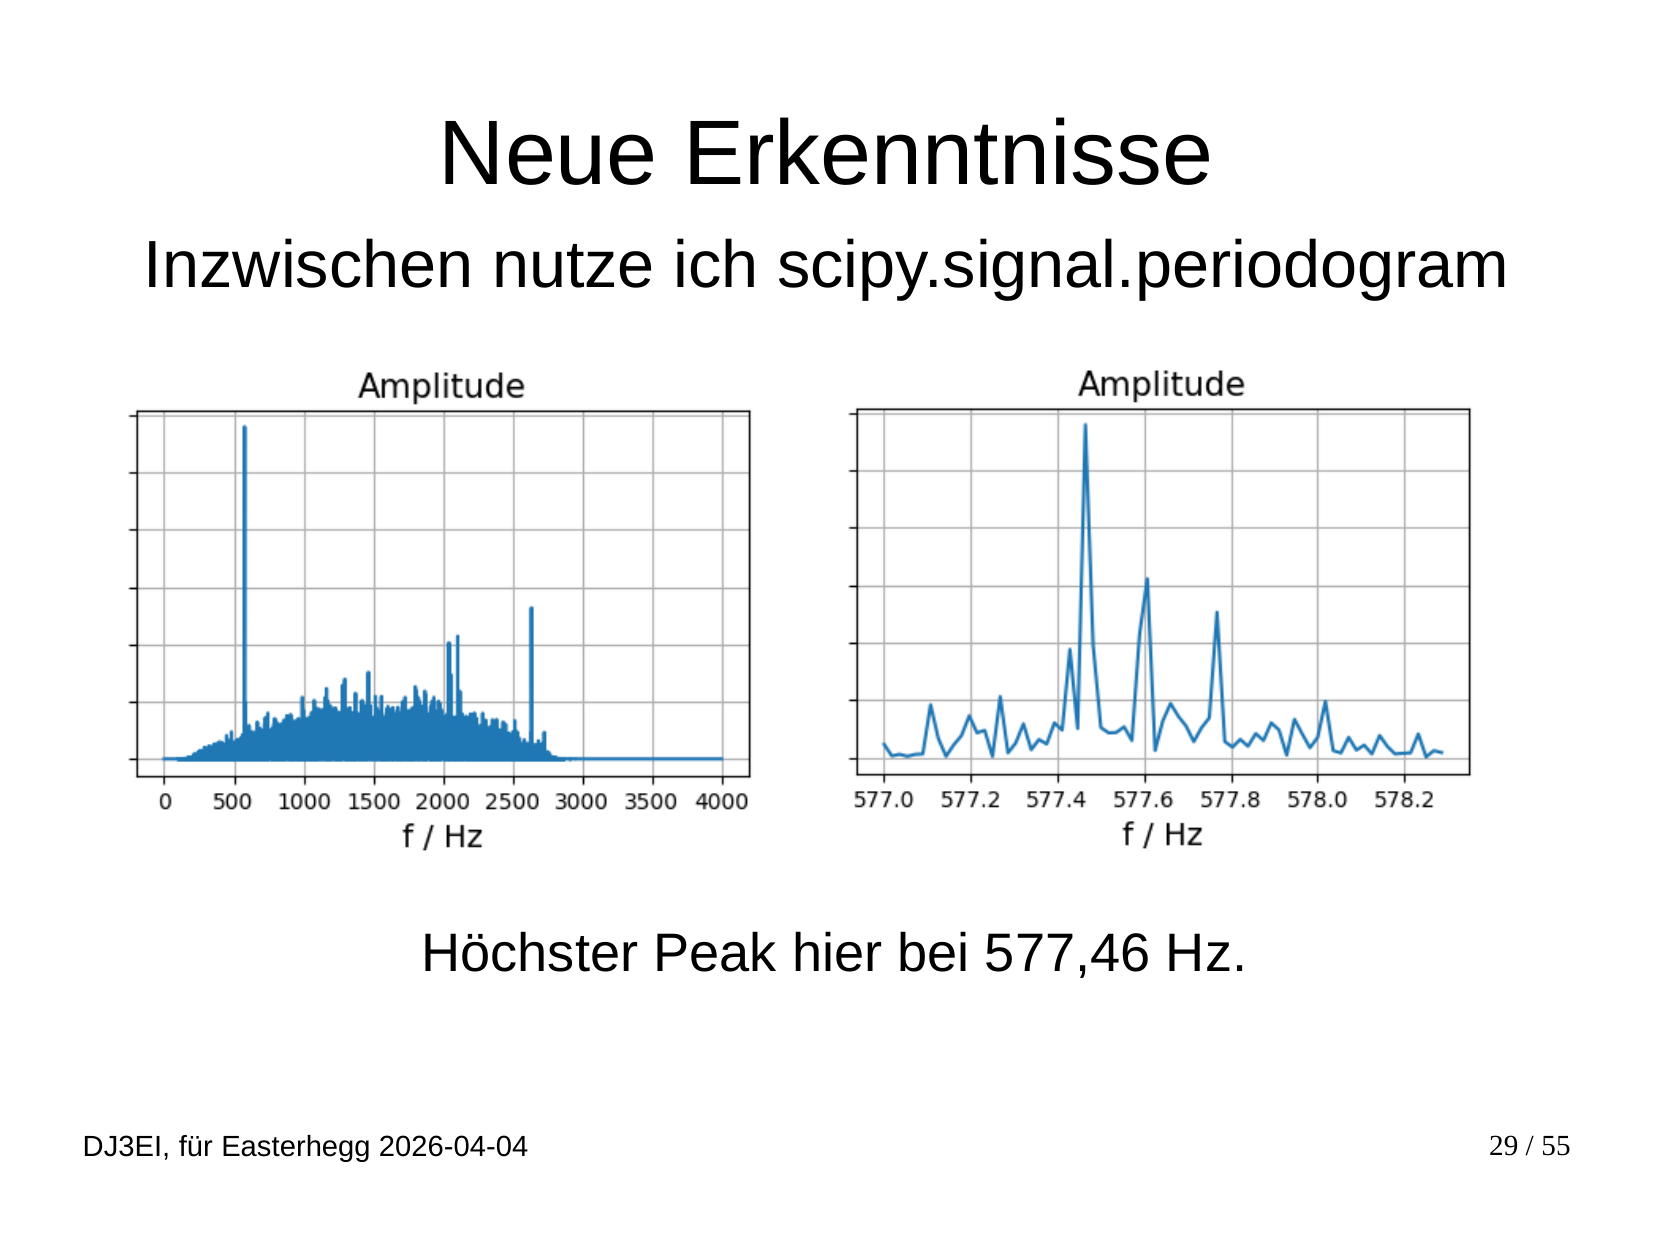

# Neue Erkenntnisse
Inzwischen nutze ich scipy.signal.periodogram
Höchster Peak hier bei 577,46 Hz.
29